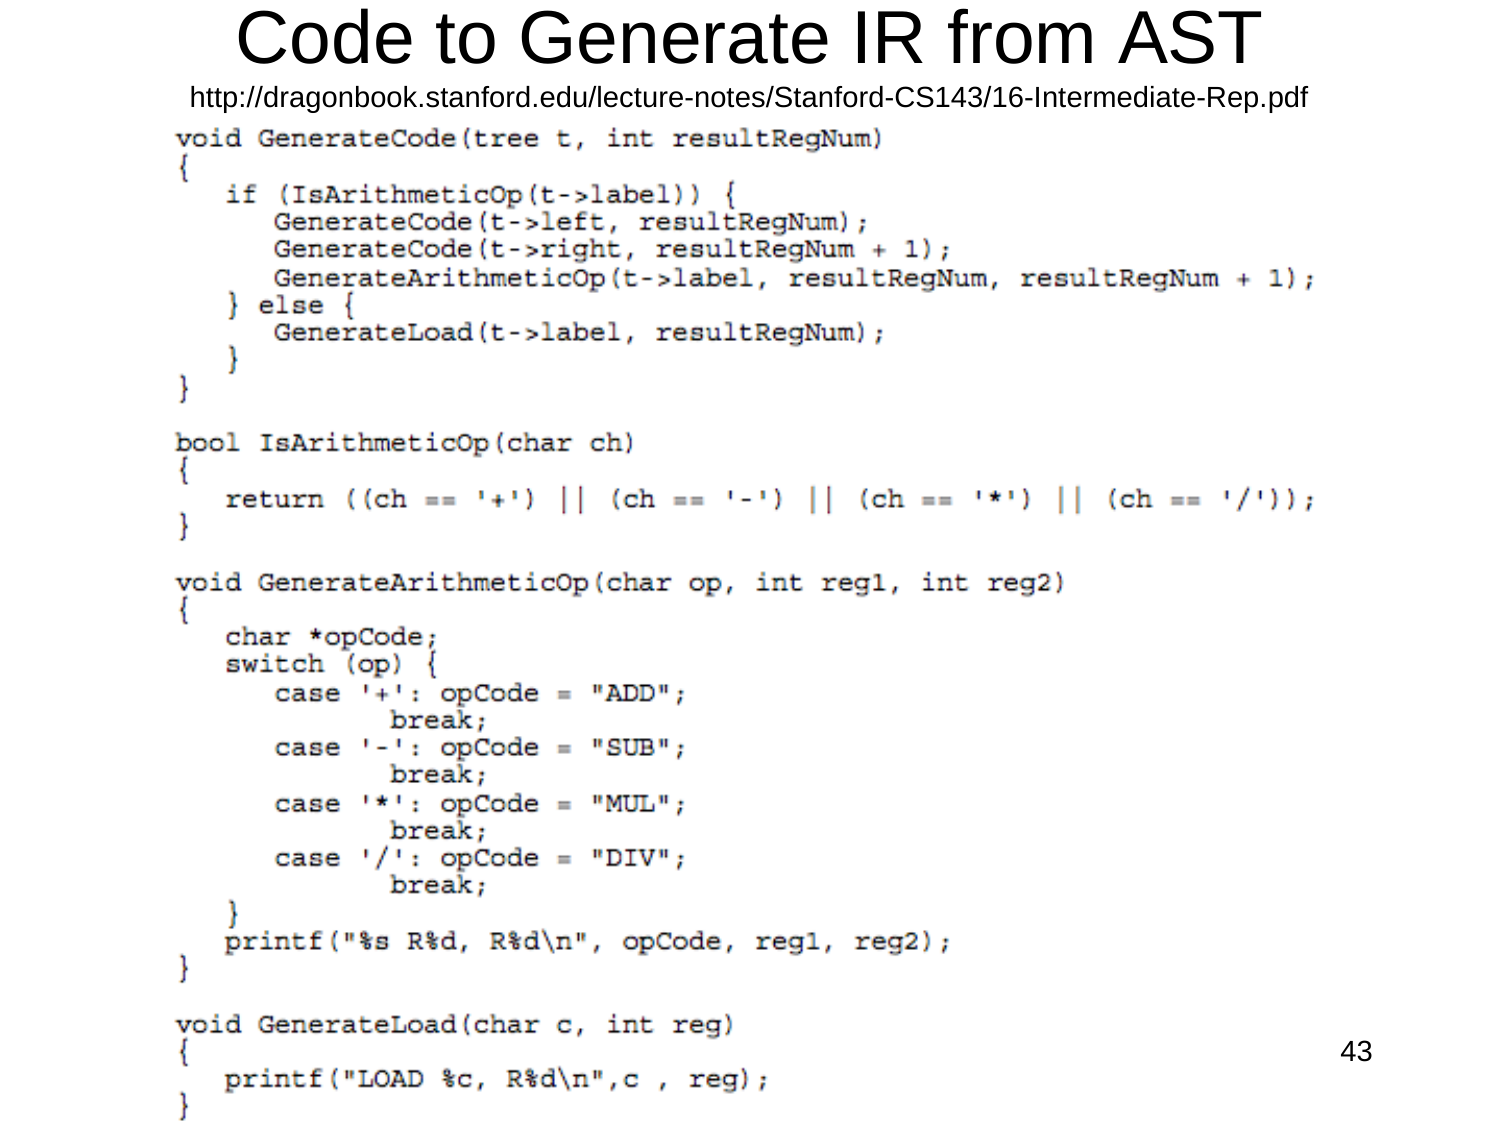

# Code to Generate IR from AST http://dragonbook.stanford.edu/lecture-notes/Stanford-CS143/16-Intermediate-Rep.pdf